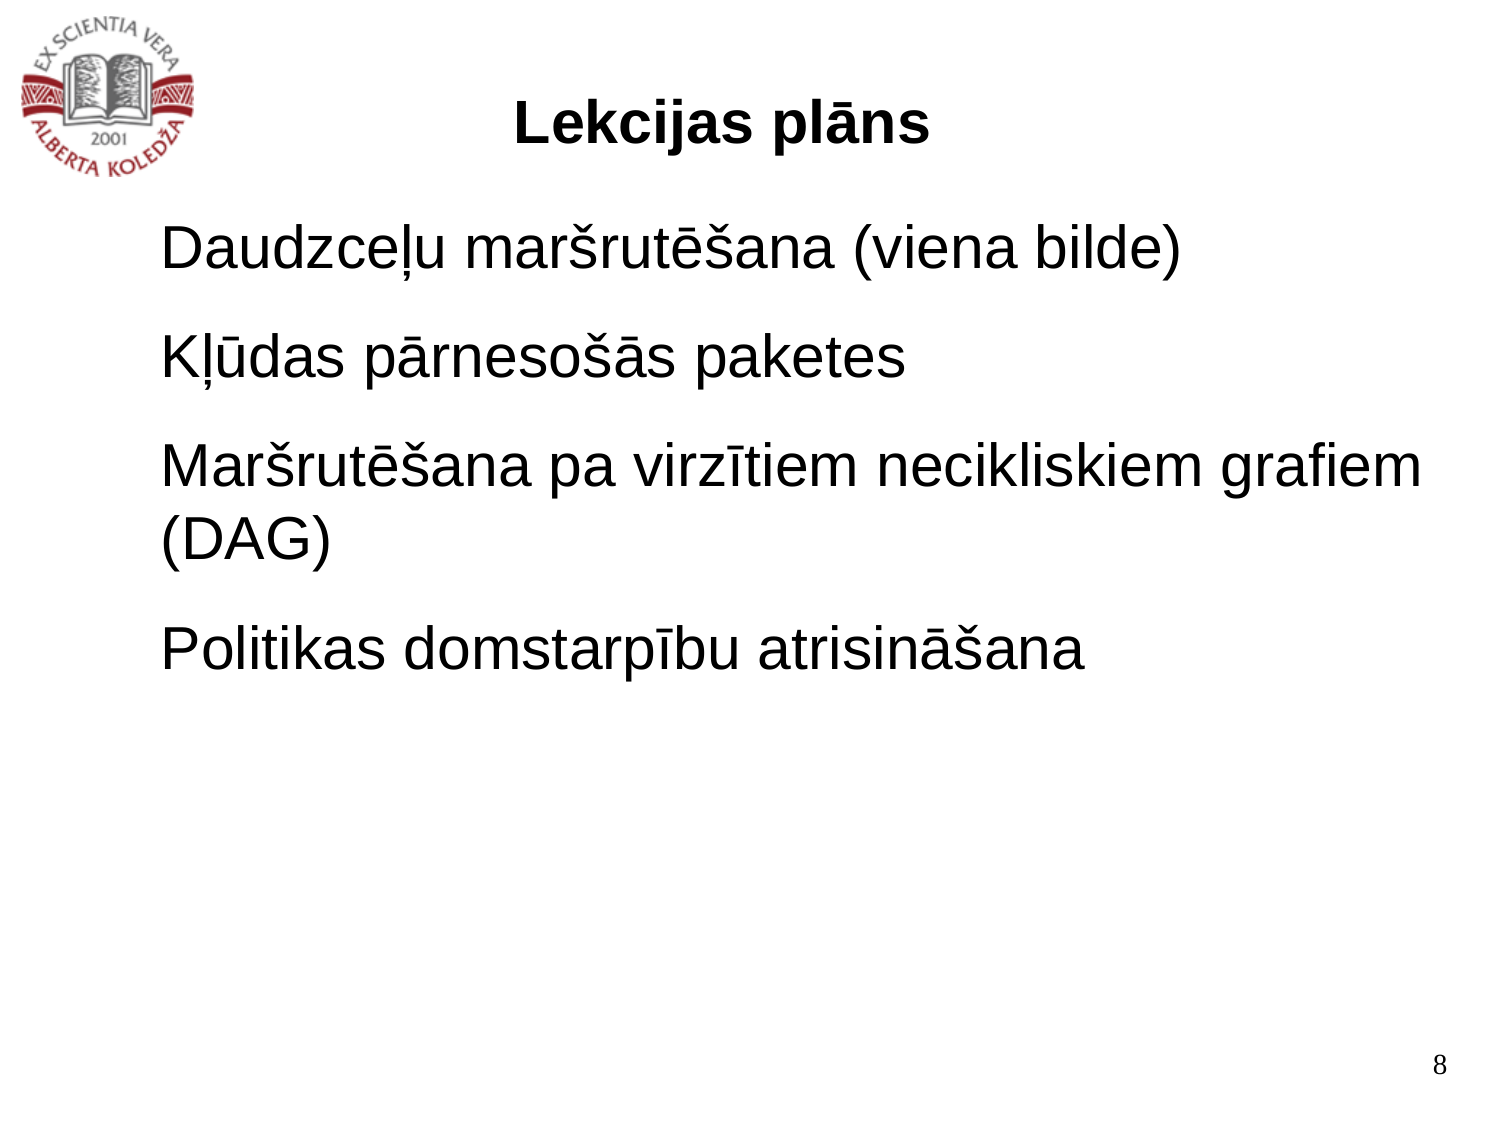

# Lekcijas plāns
Daudzceļu maršrutēšana (viena bilde)
Kļūdas pārnesošās paketes
Maršrutēšana pa virzītiem necikliskiem grafiem (DAG)
Politikas domstarpību atrisināšana
8